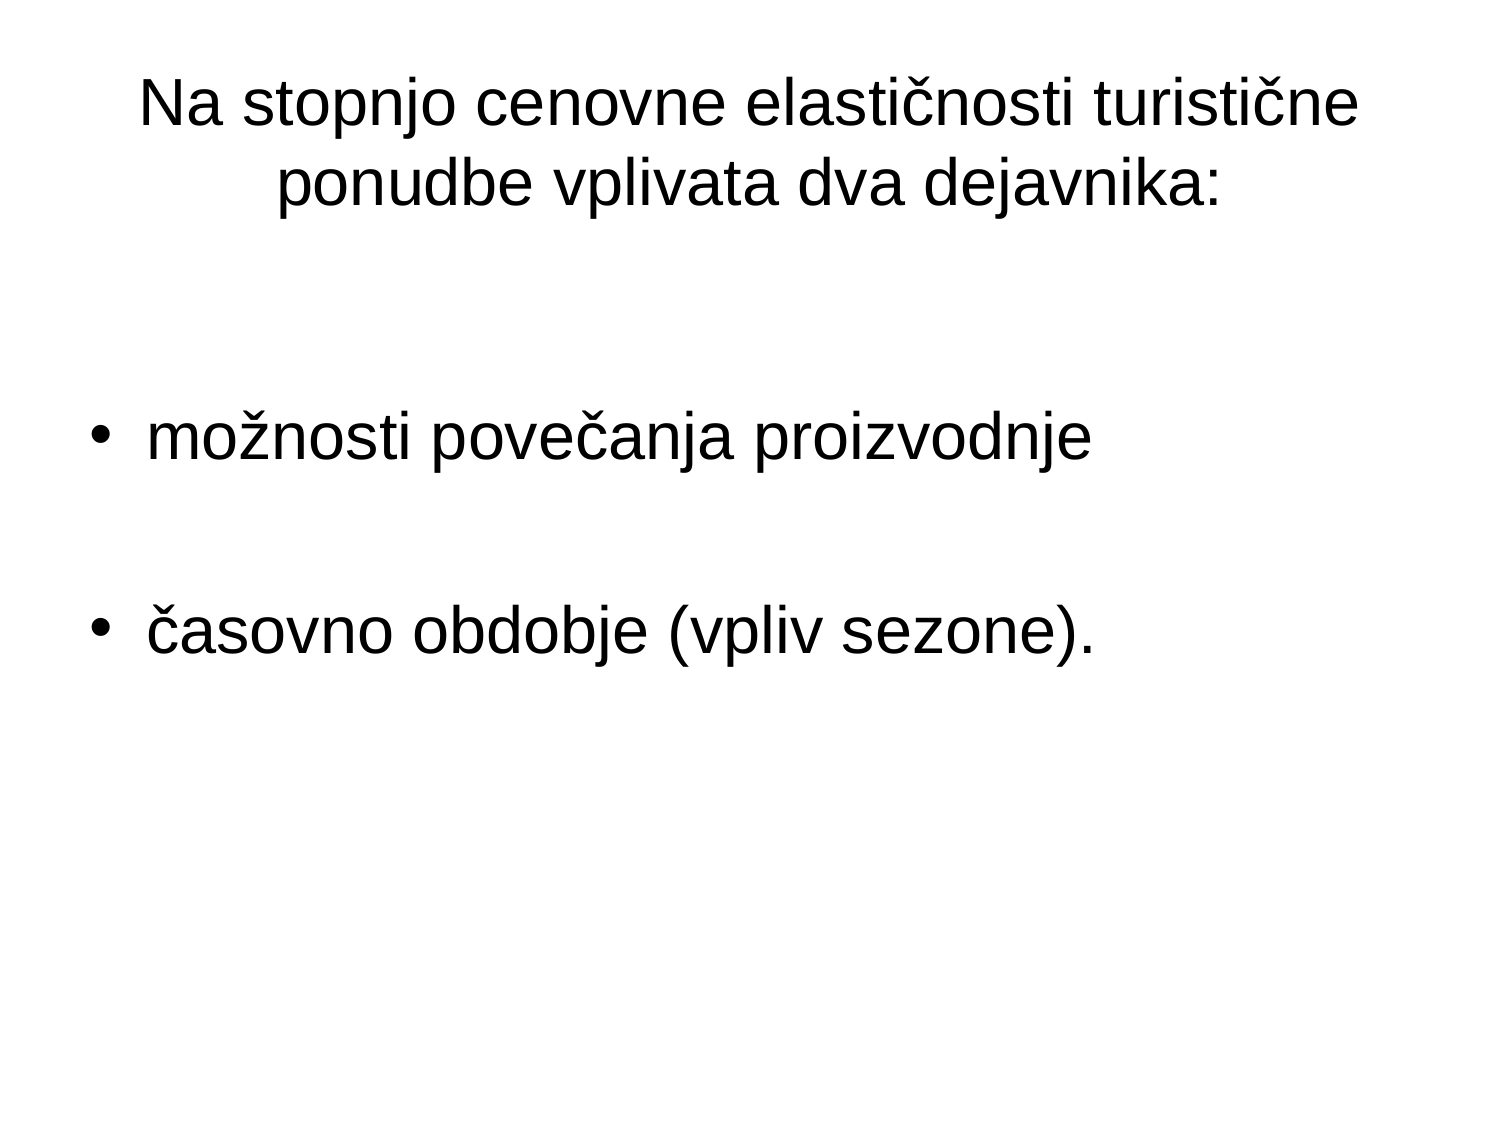

# Na stopnjo cenovne elastičnosti turistične ponudbe vplivata dva dejavnika:
možnosti povečanja proizvodnje
časovno obdobje (vpliv sezone).